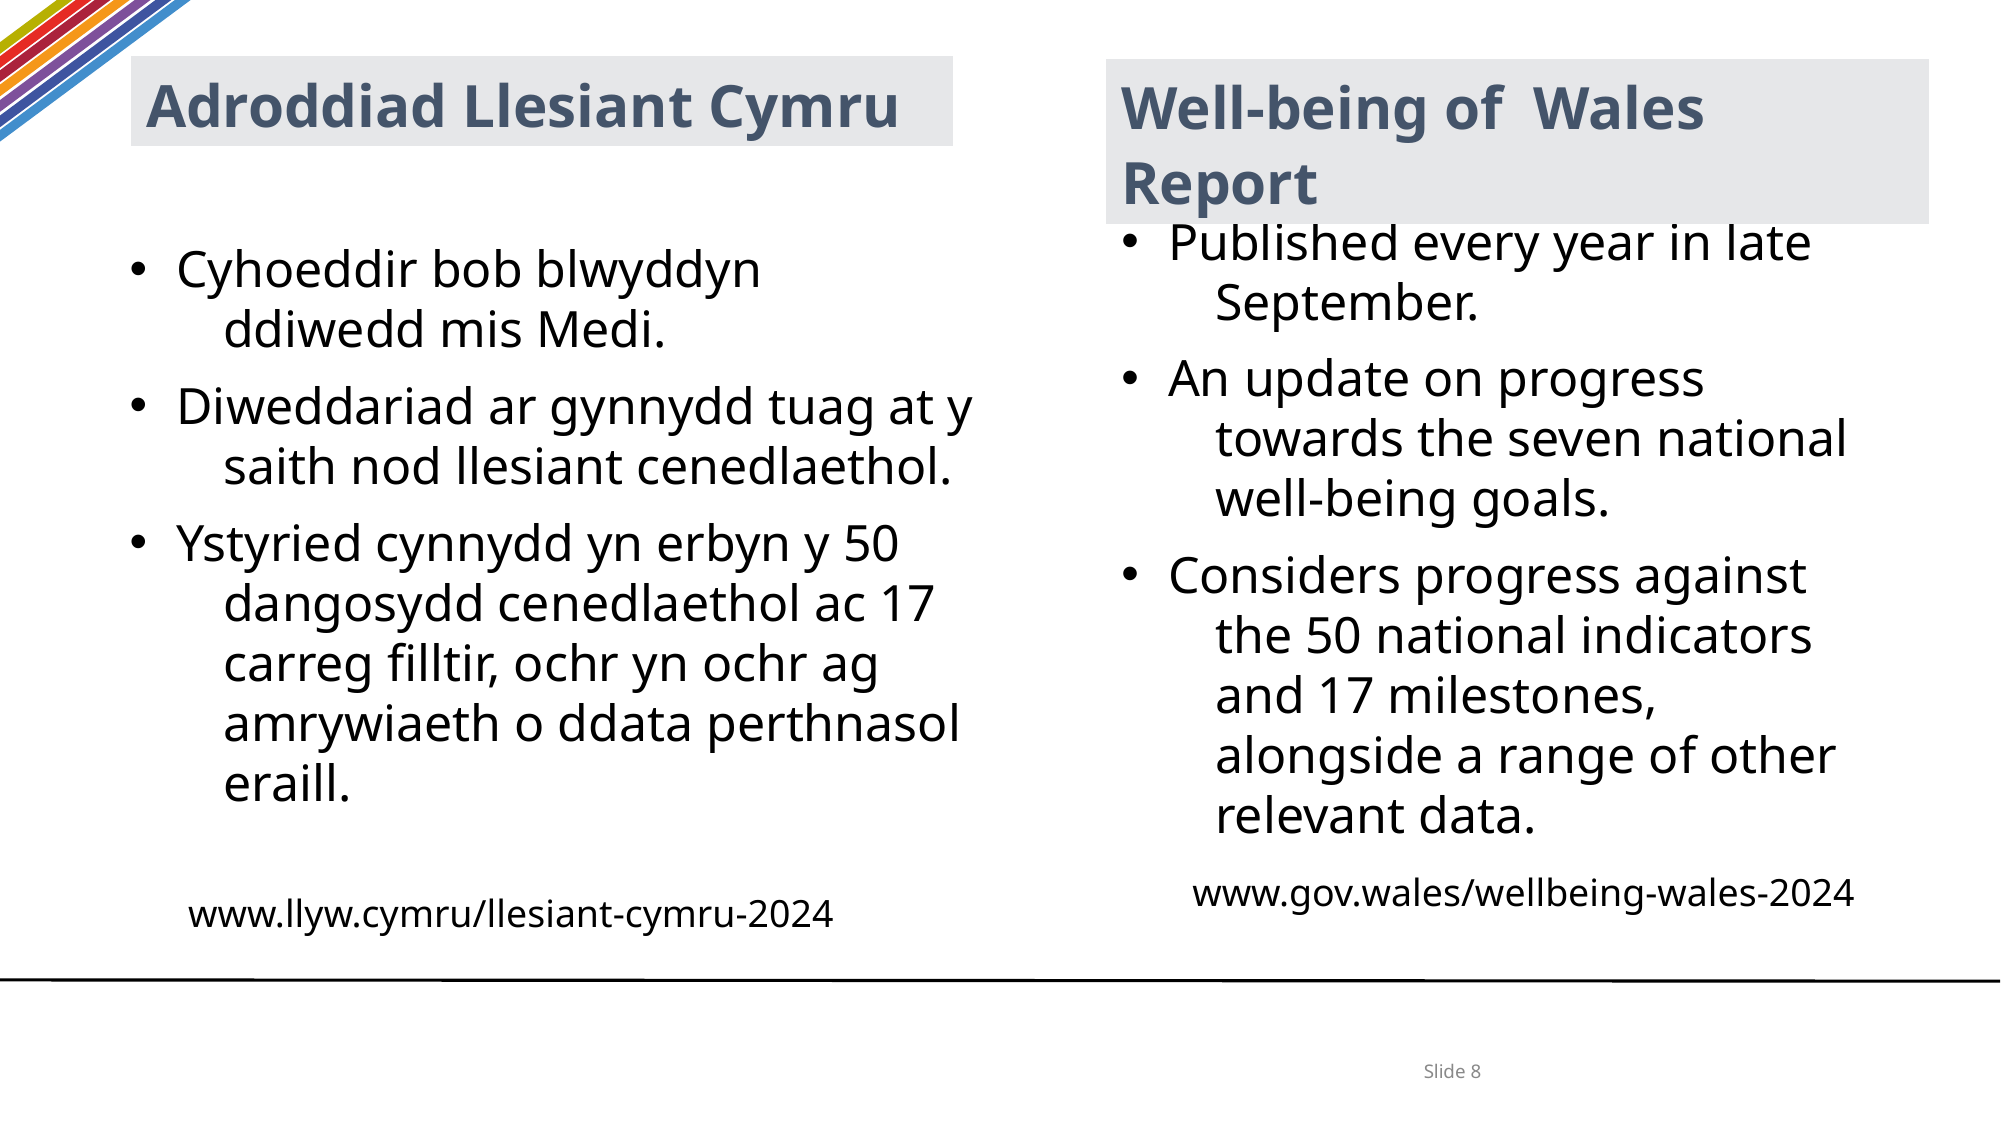

Adroddiad Llesiant Cymru
Well-being of Wales Report
Published every year in late September.
An update on progress towards the seven national well-being goals.
Considers progress against the 50 national indicators and 17 milestones, alongside a range of other relevant data.
Cyhoeddir bob blwyddyn ddiwedd mis Medi.
Diweddariad ar gynnydd tuag at y saith nod llesiant cenedlaethol.
Ystyried cynnydd yn erbyn y 50 dangosydd cenedlaethol ac 17 carreg filltir, ochr yn ochr ag amrywiaeth o ddata perthnasol eraill.
www.gov.wales/wellbeing-wales-2024
www.llyw.cymru/llesiant-cymru-2024